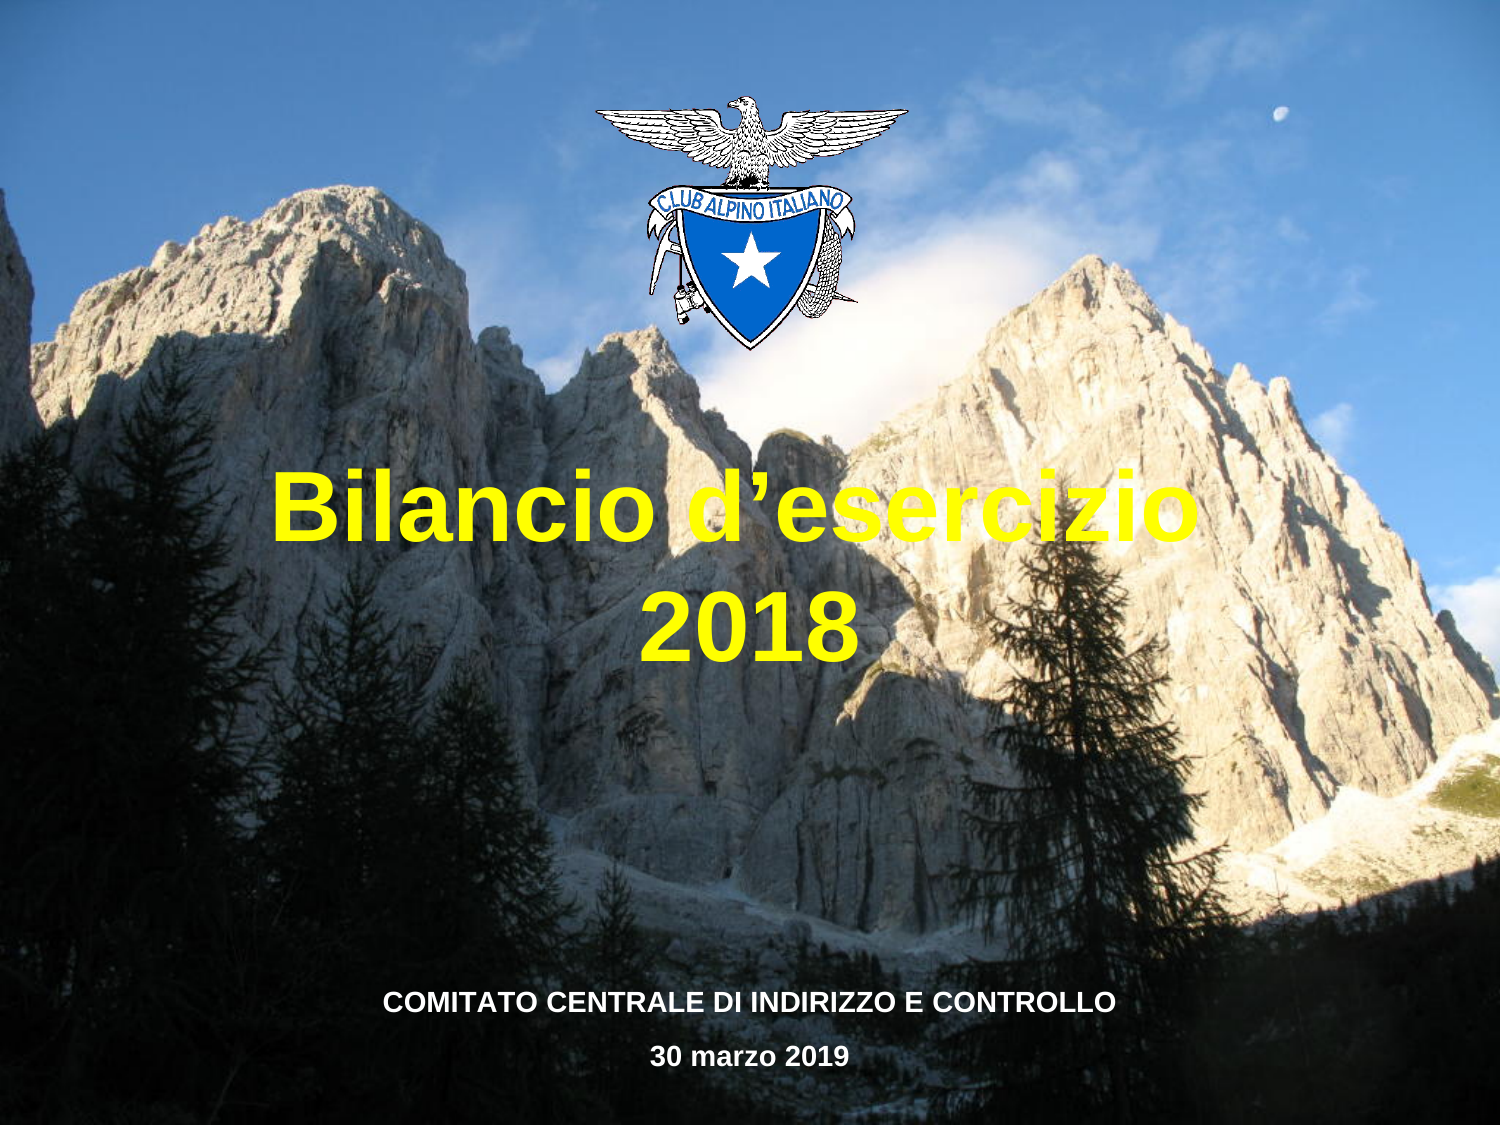

Bilancio d’esercizio
2018
COMITATO CENTRALE DI INDIRIZZO E CONTROLLO
30 marzo 2019